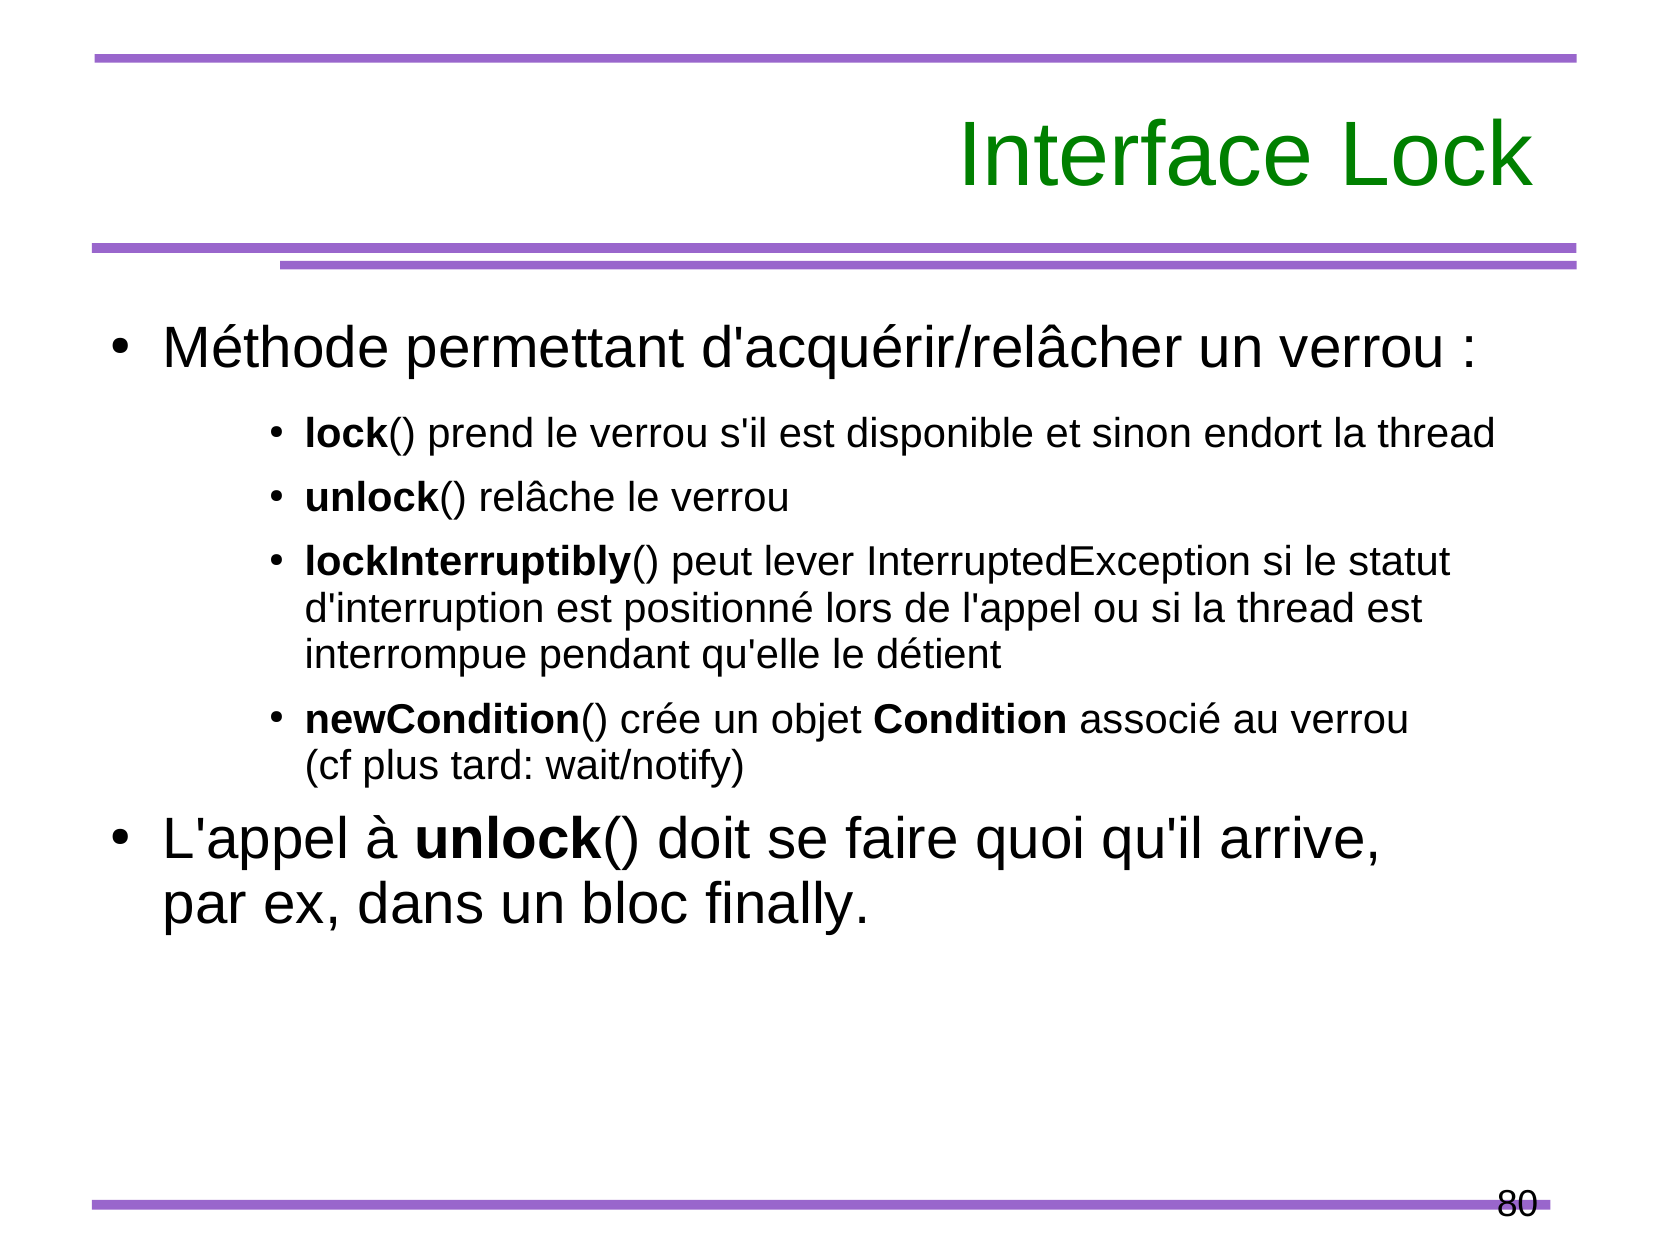

# Interface Lock
Méthode permettant d'acquérir/relâcher un verrou :
lock() prend le verrou s'il est disponible et sinon endort la thread
unlock() relâche le verrou
lockInterruptibly() peut lever InterruptedException si le statut d'interruption est positionné lors de l'appel ou si la thread est interrompue pendant qu'elle le détient
newCondition() crée un objet Condition associé au verrou
(cf plus tard: wait/notify)
L'appel à unlock() doit se faire quoi qu'il arrive,
par ex, dans un bloc finally.